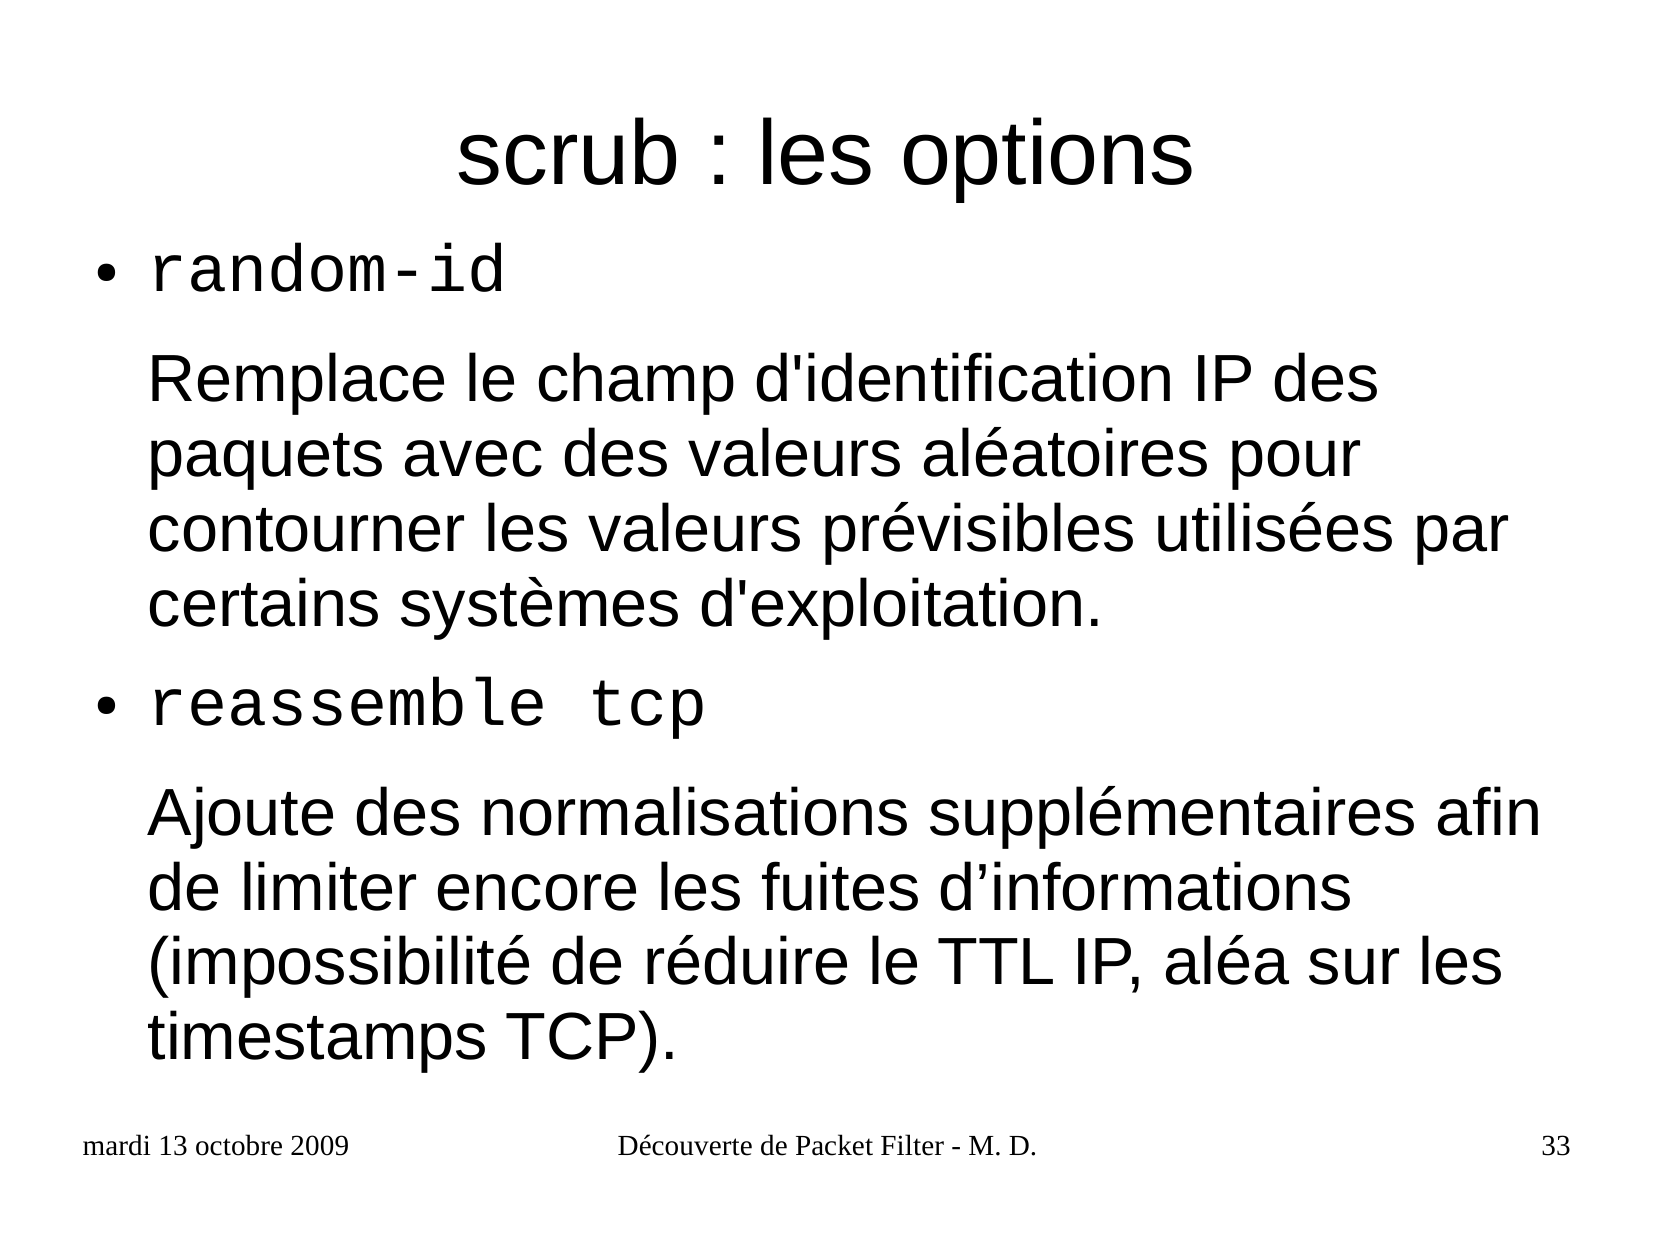

# scrub : les options
random-id
Remplace le champ d'identification IP des paquets avec des valeurs aléatoires pour contourner les valeurs prévisibles utilisées par certains systèmes d'exploitation.
reassemble tcp
Ajoute des normalisations supplémentaires afin de limiter encore les fuites d’informations (impossibilité de réduire le TTL IP, aléa sur les timestamps TCP).
mardi 13 octobre 2009
Découverte de Packet Filter - M. D.
33